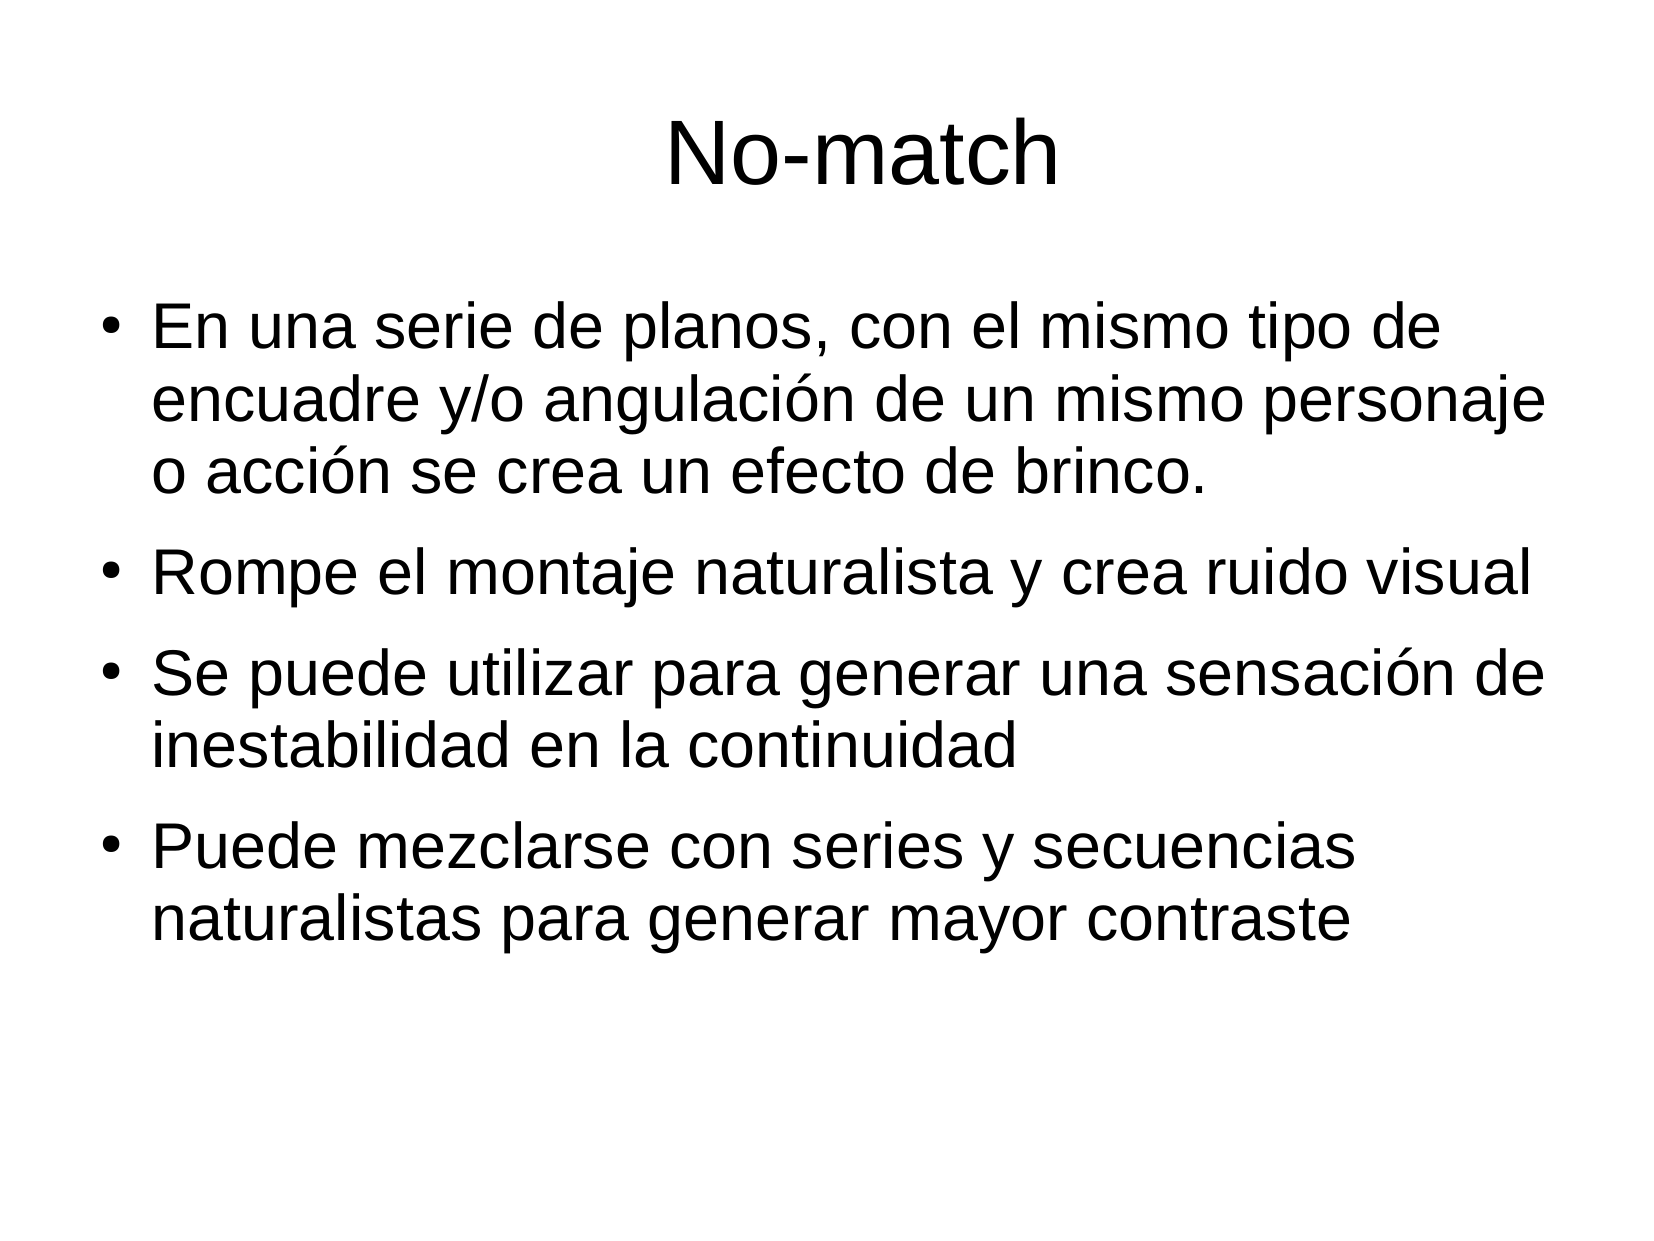

# No-match
En una serie de planos, con el mismo tipo de encuadre y/o angulación de un mismo personaje o acción se crea un efecto de brinco.
Rompe el montaje naturalista y crea ruido visual
Se puede utilizar para generar una sensación de inestabilidad en la continuidad
Puede mezclarse con series y secuencias naturalistas para generar mayor contraste